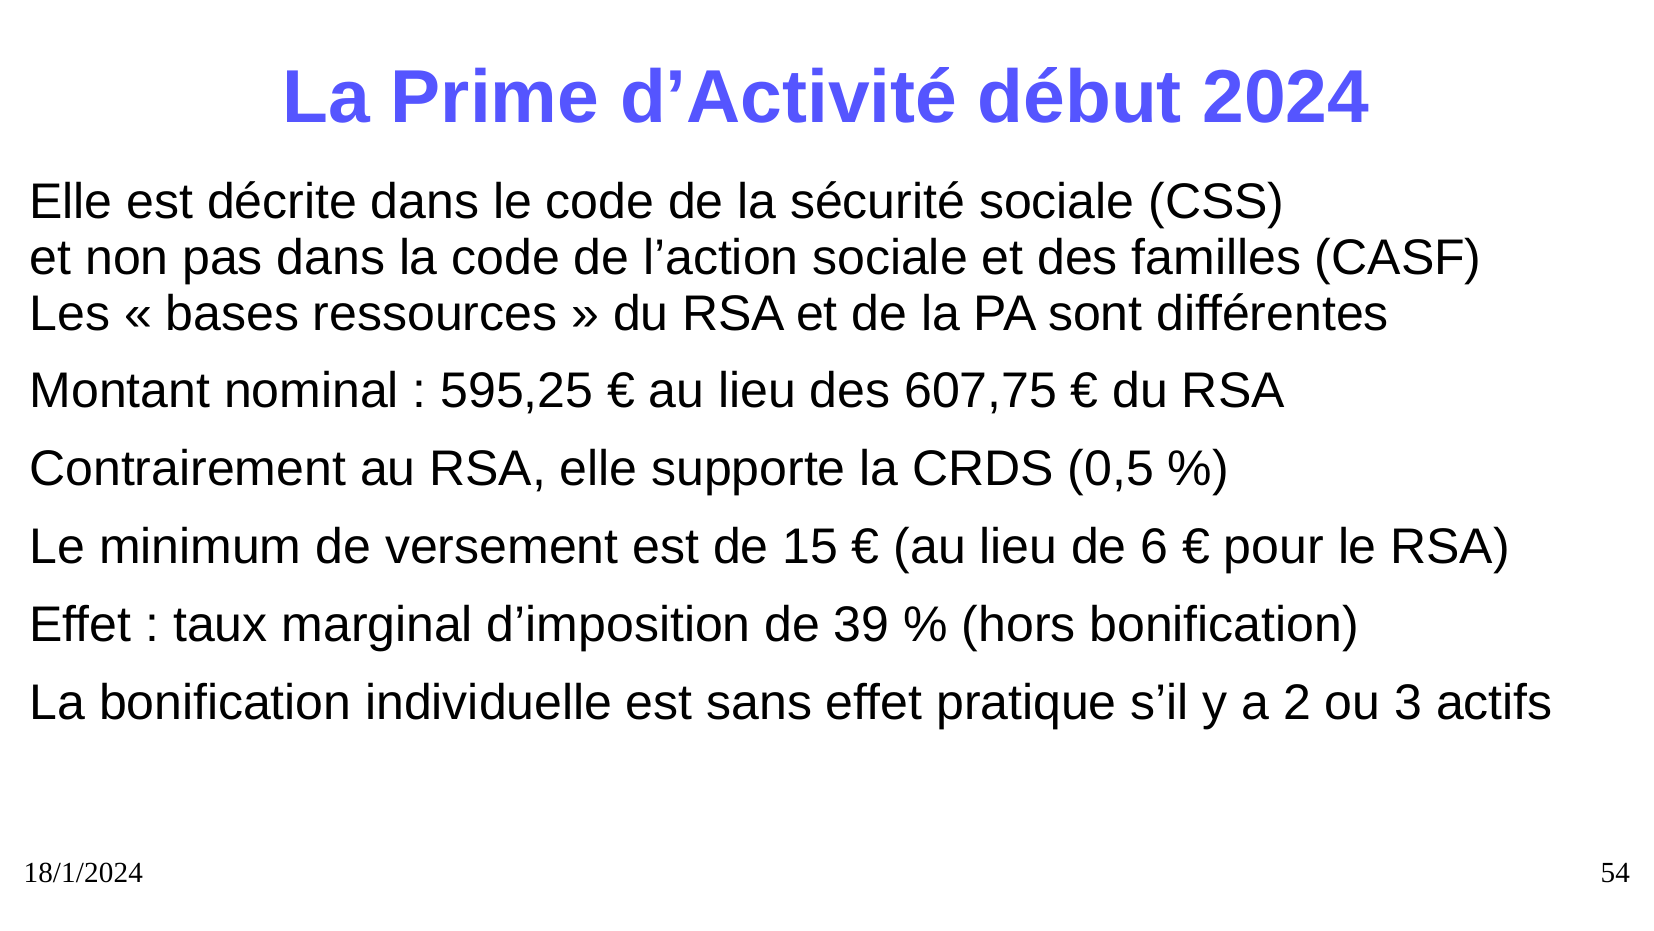

# La Prime d’Activité début 2024
Elle est décrite dans le code de la sécurité sociale (CSS)
et non pas dans la code de l’action sociale et des familles (CASF)
Les « bases ressources » du RSA et de la PA sont différentes
Montant nominal : 595,25 € au lieu des 607,75 € du RSA
Contrairement au RSA, elle supporte la CRDS (0,5 %)
Le minimum de versement est de 15 € (au lieu de 6 € pour le RSA)
Effet : taux marginal d’imposition de 39 % (hors bonification)
La bonification individuelle est sans effet pratique s’il y a 2 ou 3 actifs
18/1/2024
54